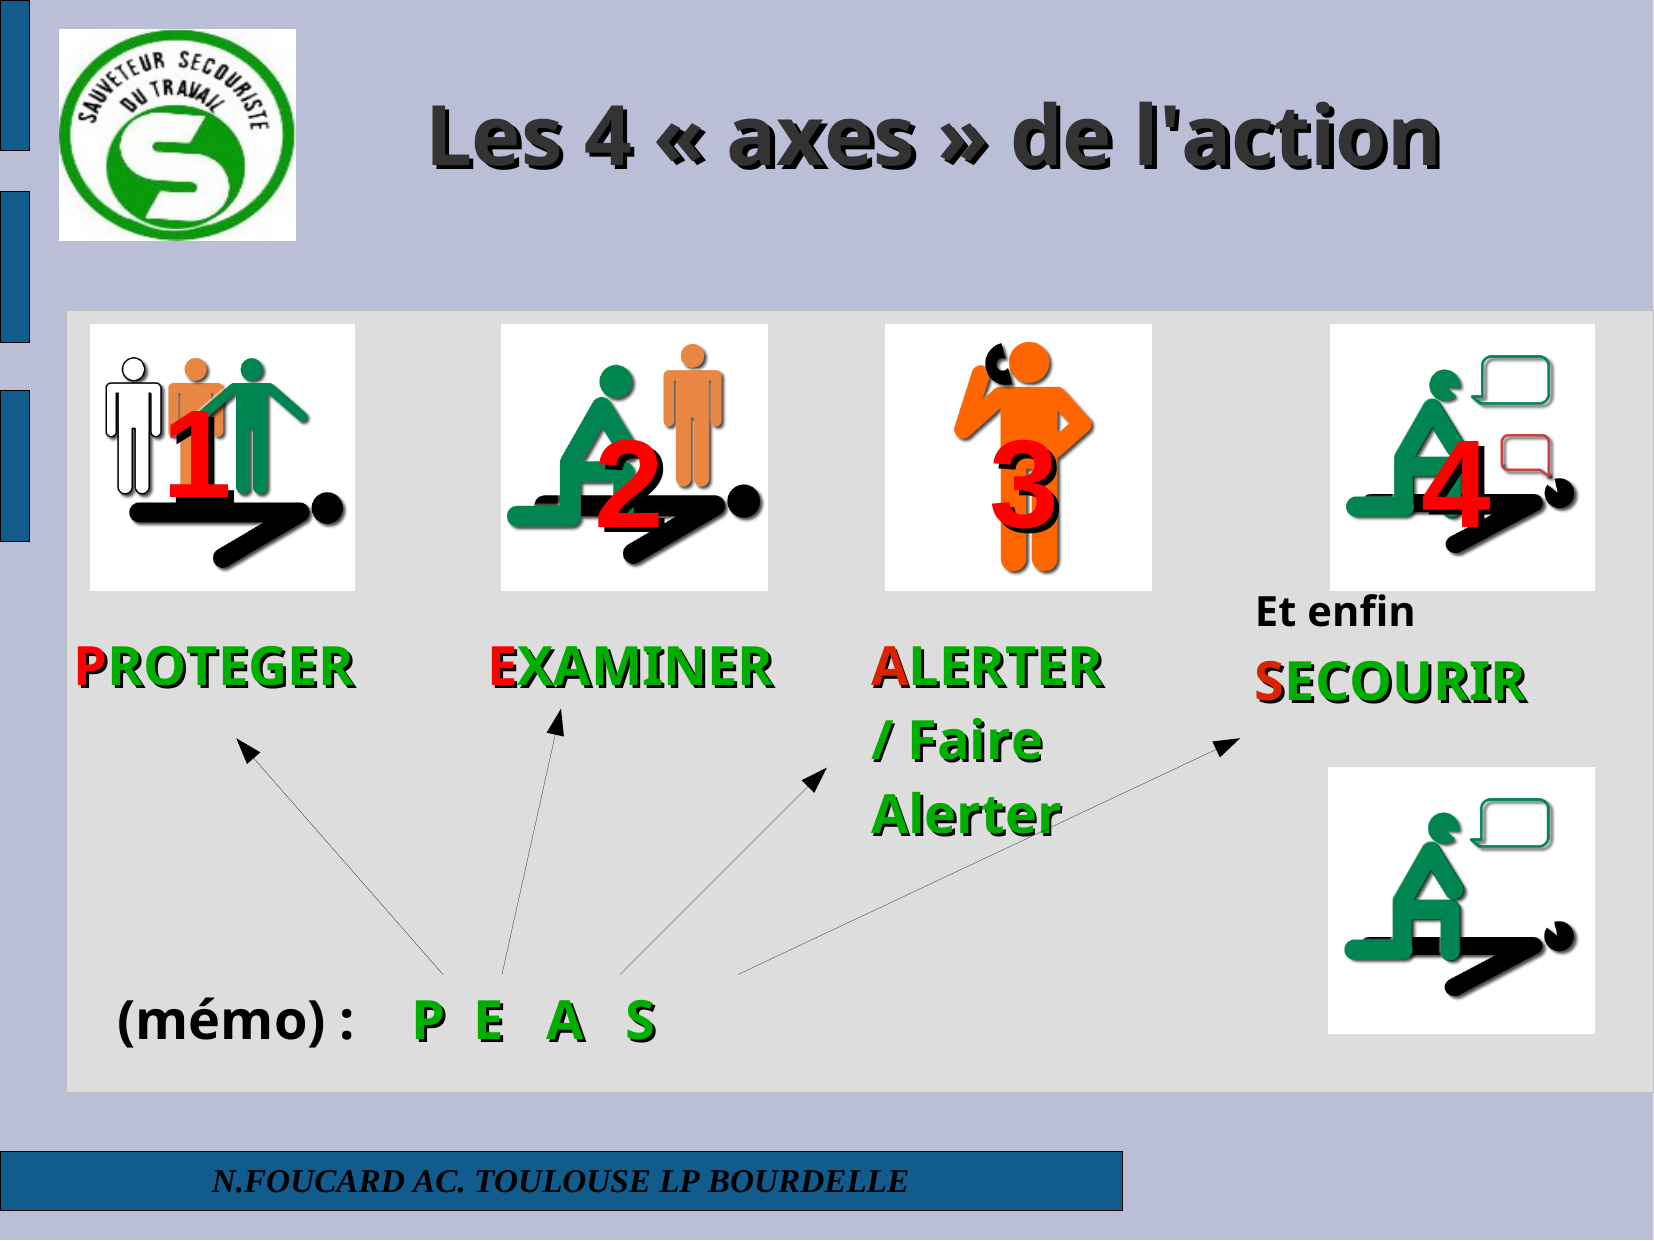

# Les 4 « axes » de l'action
1
3
4
2
Et enfin SECOURIR
PROTEGER
EXAMINER
ALERTER
/ Faire Alerter
 (mémo) : P E A S